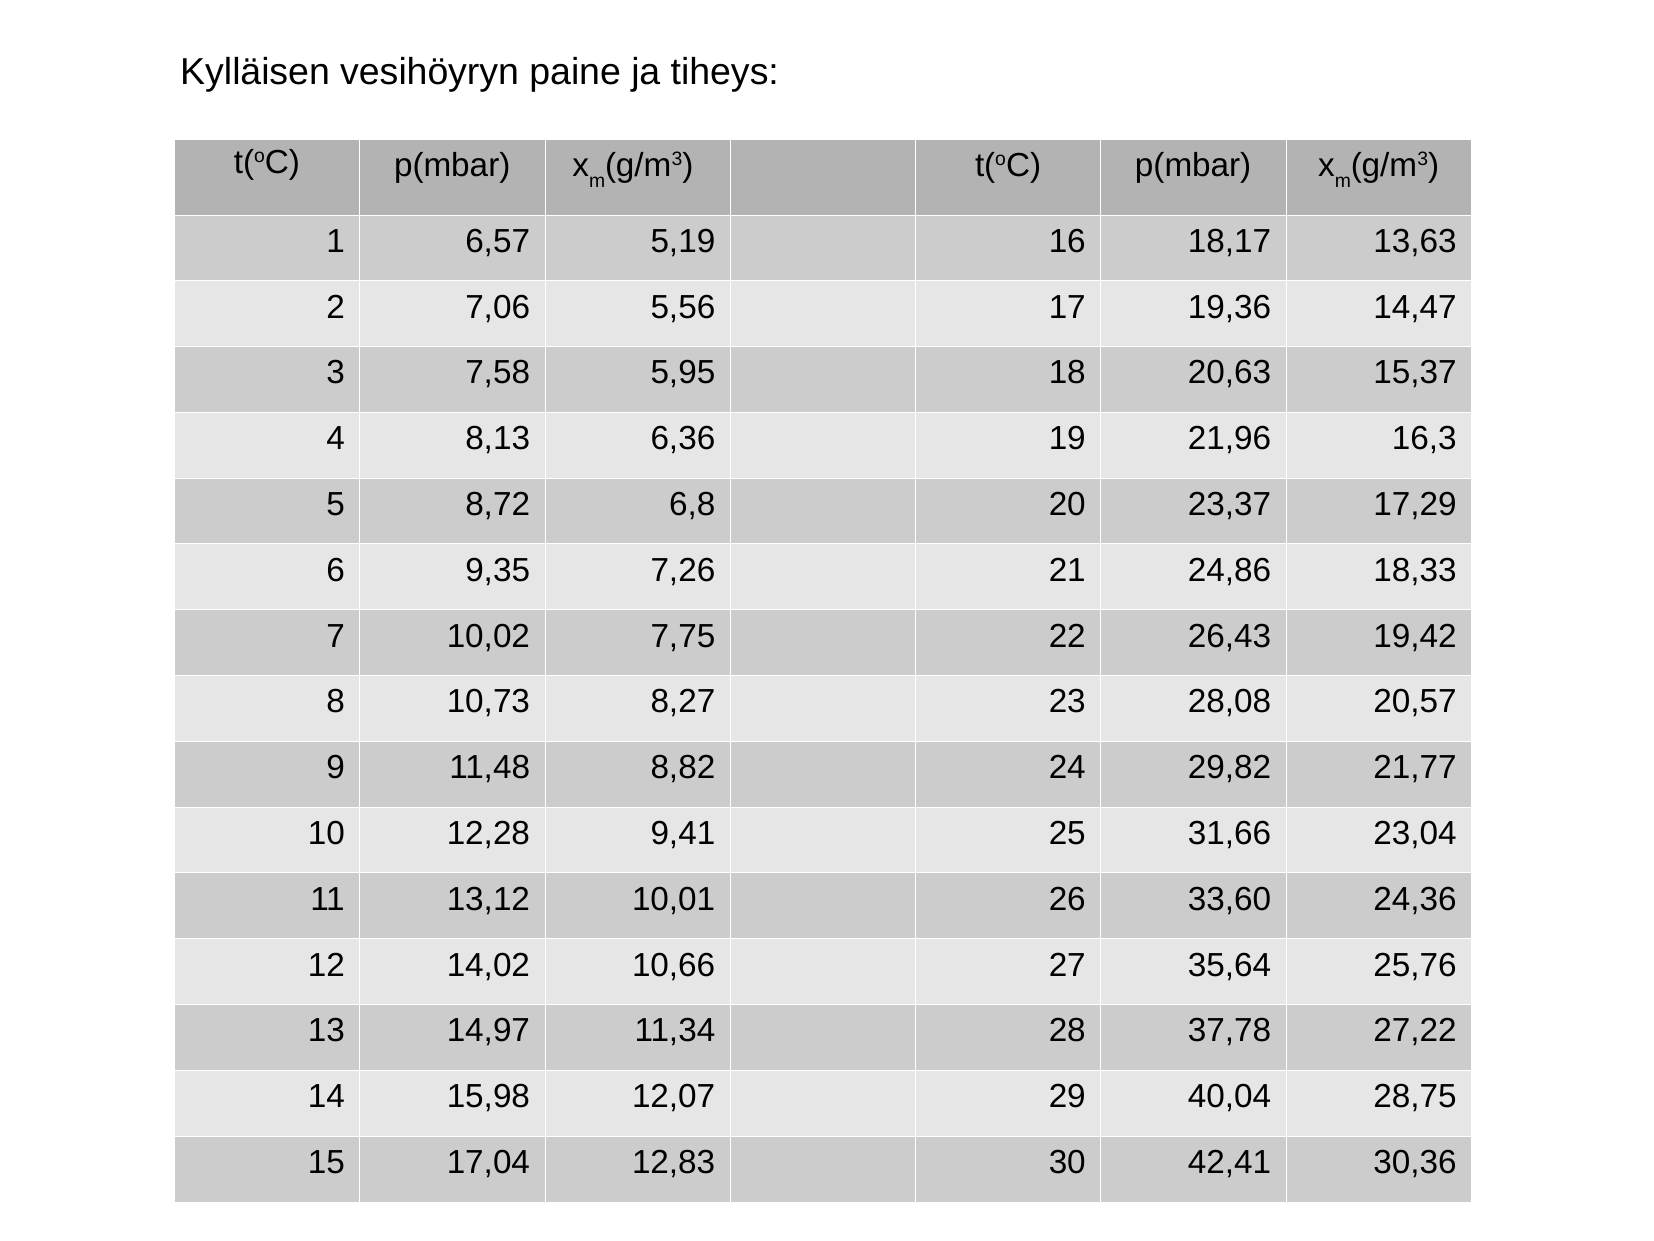

Kylläisen vesihöyryn paine ja tiheys:
| t(oC) | p(mbar) | xm(g/m3) | | t(oC) | p(mbar) | xm(g/m3) |
| --- | --- | --- | --- | --- | --- | --- |
| 1 | 6,57 | 5,19 | | 16 | 18,17 | 13,63 |
| 2 | 7,06 | 5,56 | | 17 | 19,36 | 14,47 |
| 3 | 7,58 | 5,95 | | 18 | 20,63 | 15,37 |
| 4 | 8,13 | 6,36 | | 19 | 21,96 | 16,3 |
| 5 | 8,72 | 6,8 | | 20 | 23,37 | 17,29 |
| 6 | 9,35 | 7,26 | | 21 | 24,86 | 18,33 |
| 7 | 10,02 | 7,75 | | 22 | 26,43 | 19,42 |
| 8 | 10,73 | 8,27 | | 23 | 28,08 | 20,57 |
| 9 | 11,48 | 8,82 | | 24 | 29,82 | 21,77 |
| 10 | 12,28 | 9,41 | | 25 | 31,66 | 23,04 |
| 11 | 13,12 | 10,01 | | 26 | 33,60 | 24,36 |
| 12 | 14,02 | 10,66 | | 27 | 35,64 | 25,76 |
| 13 | 14,97 | 11,34 | | 28 | 37,78 | 27,22 |
| 14 | 15,98 | 12,07 | | 29 | 40,04 | 28,75 |
| 15 | 17,04 | 12,83 | | 30 | 42,41 | 30,36 |